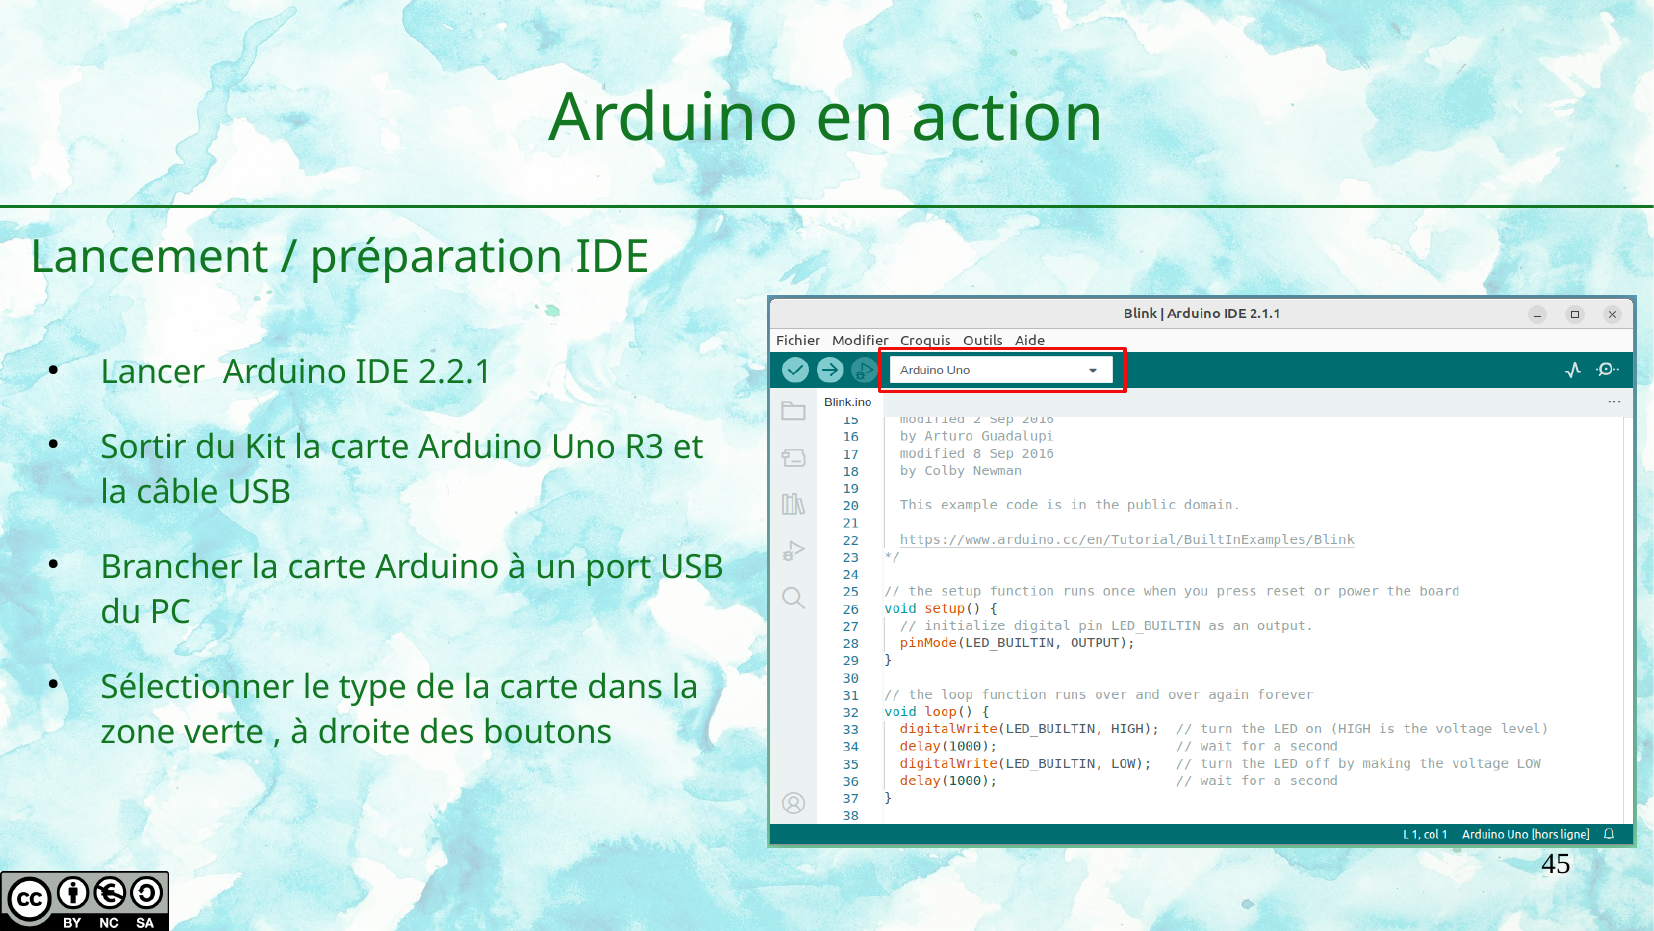

# Arduino en action
Lancement / préparation IDE
Lancer Arduino IDE 2.2.1
Sortir du Kit la carte Arduino Uno R3 et la câble USB
Brancher la carte Arduino à un port USB du PC
Sélectionner le type de la carte dans la zone verte , à droite des boutons
45